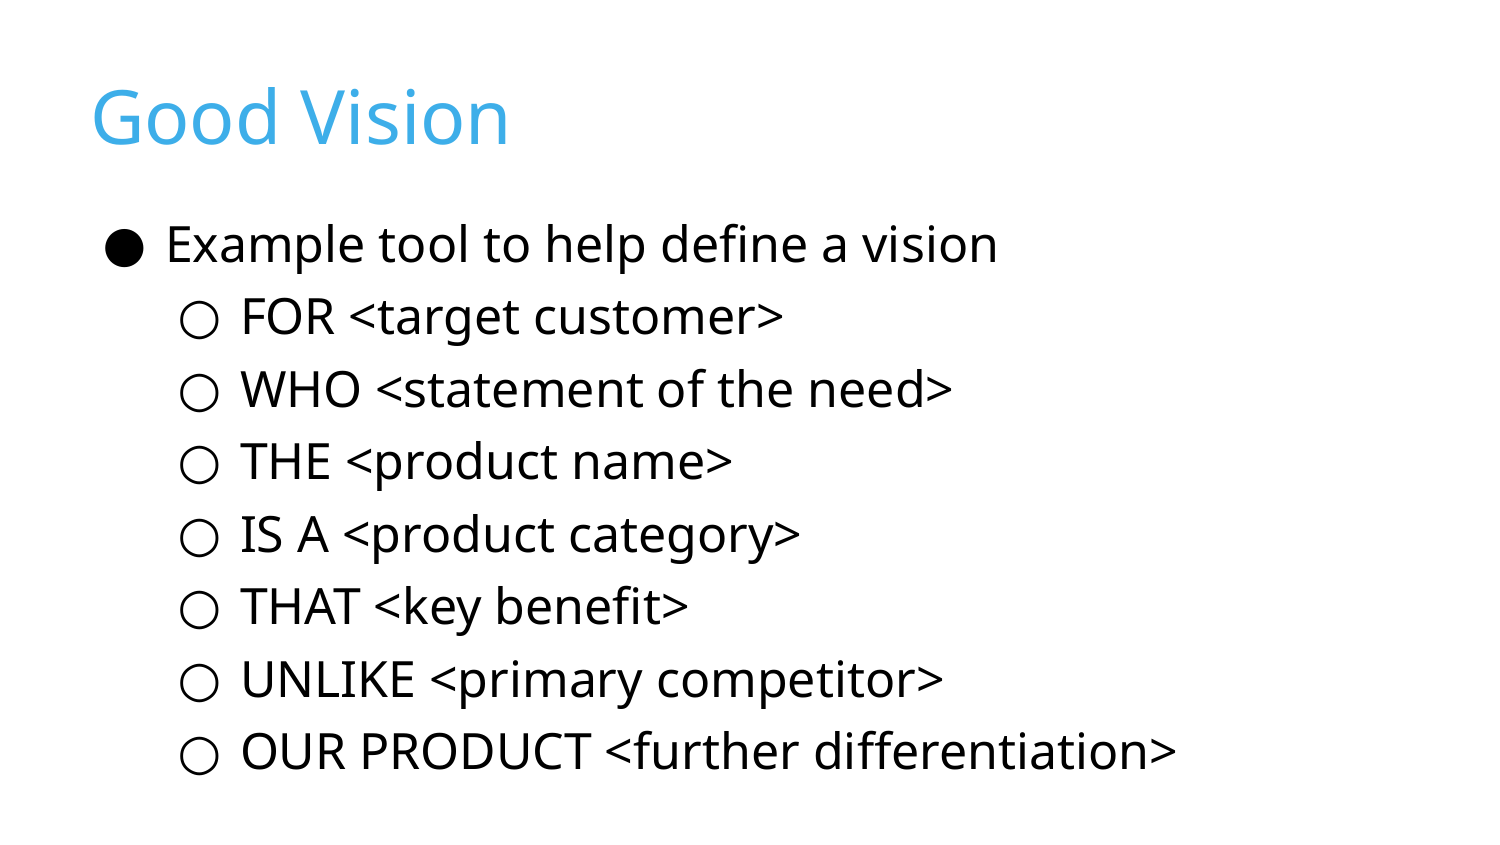

# Good Vision
Example tool to help define a vision
FOR <target customer>
WHO <statement of the need>
THE <product name>
IS A <product category>
THAT <key benefit>
UNLIKE <primary competitor>
OUR PRODUCT <further differentiation>